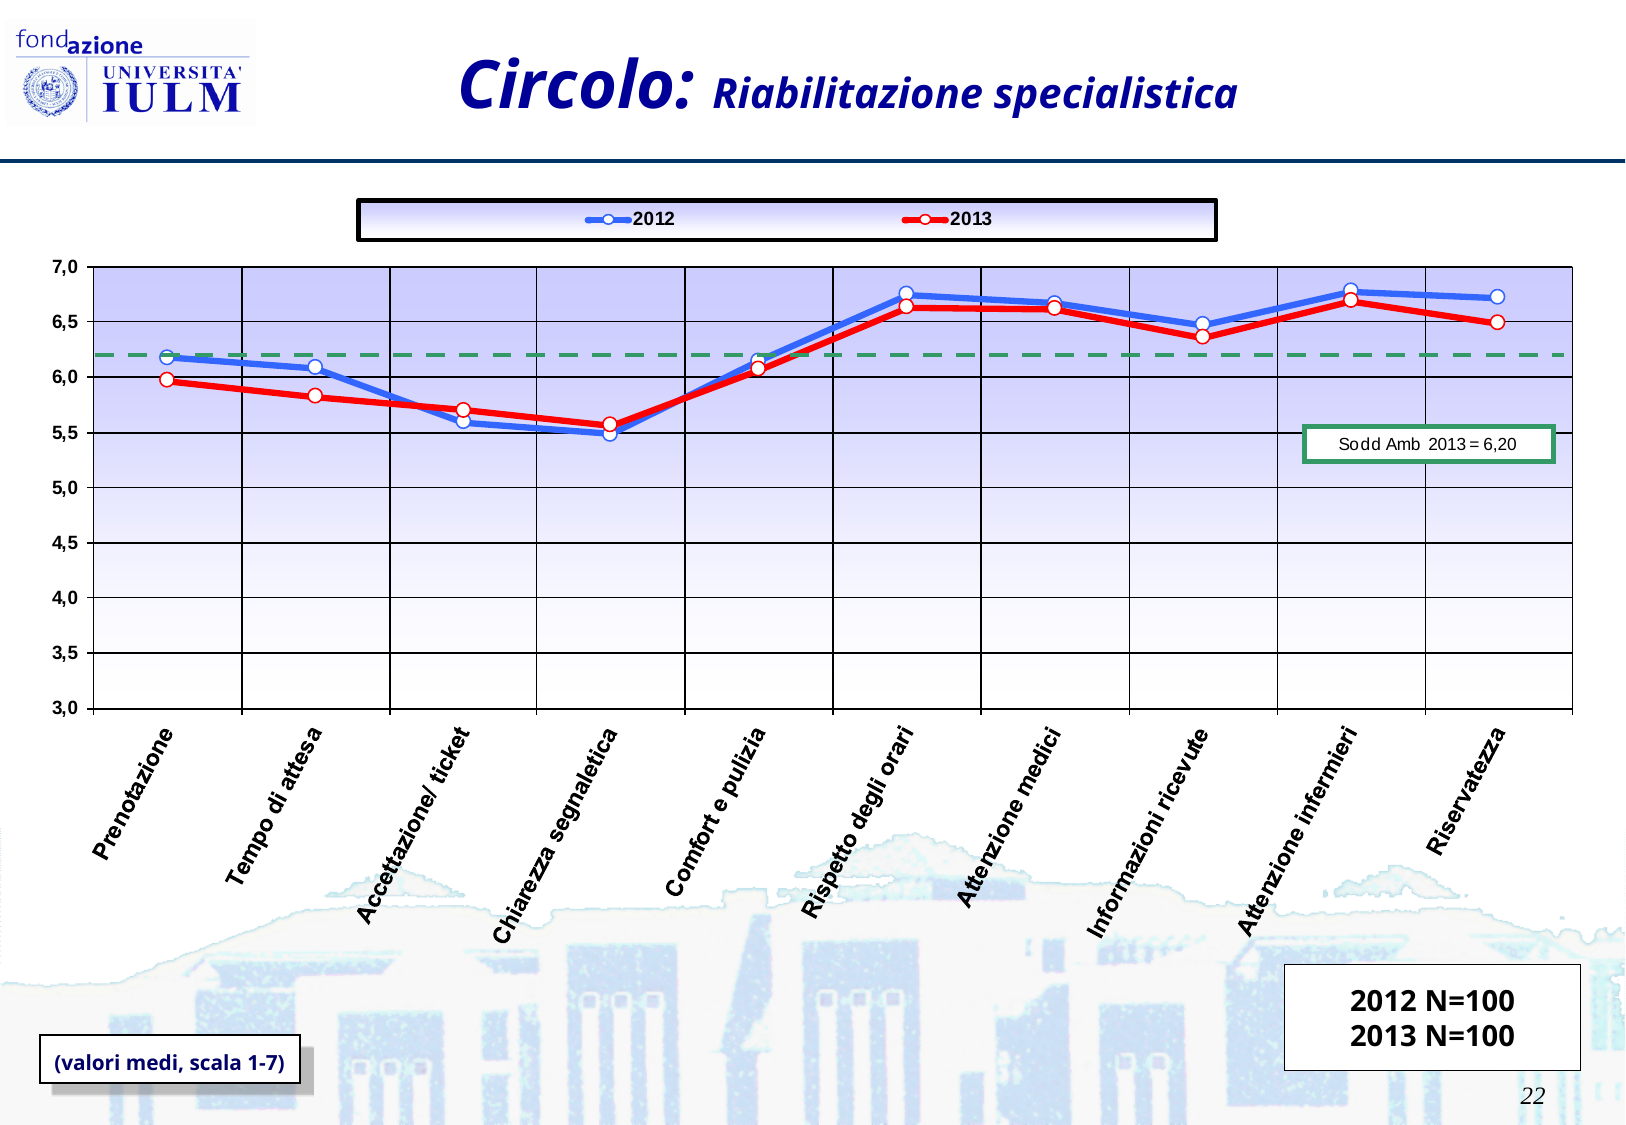

Circolo: Riabilitazione specialistica
2012 N=100
2013 N=100
(valori medi, scala 1-7)